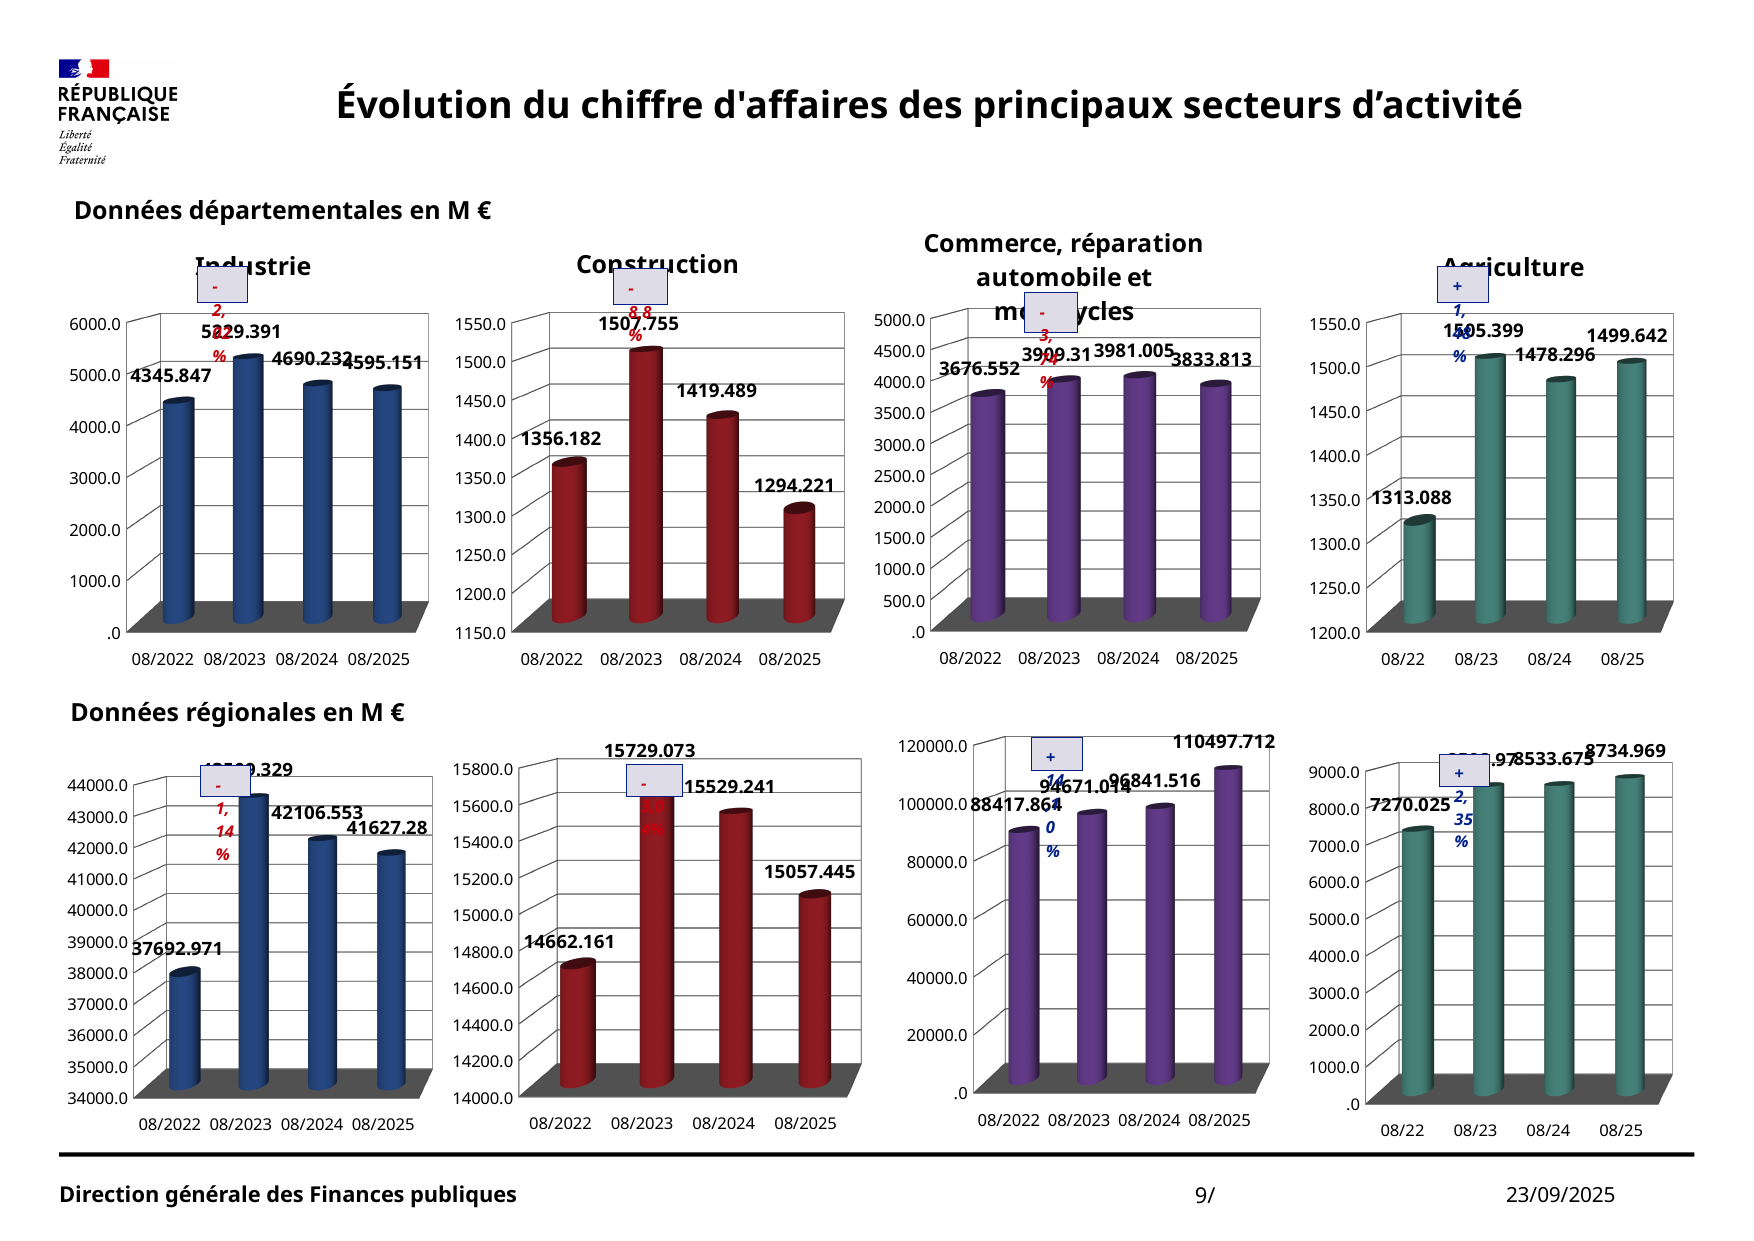

# Évolution du chiffre d'affaires des principaux secteurs d’activité
Données départementales en M €
[unsupported chart]
[unsupported chart]
[unsupported chart]
[unsupported chart]
Données régionales en M €
[unsupported chart]
[unsupported chart]
[unsupported chart]
[unsupported chart]